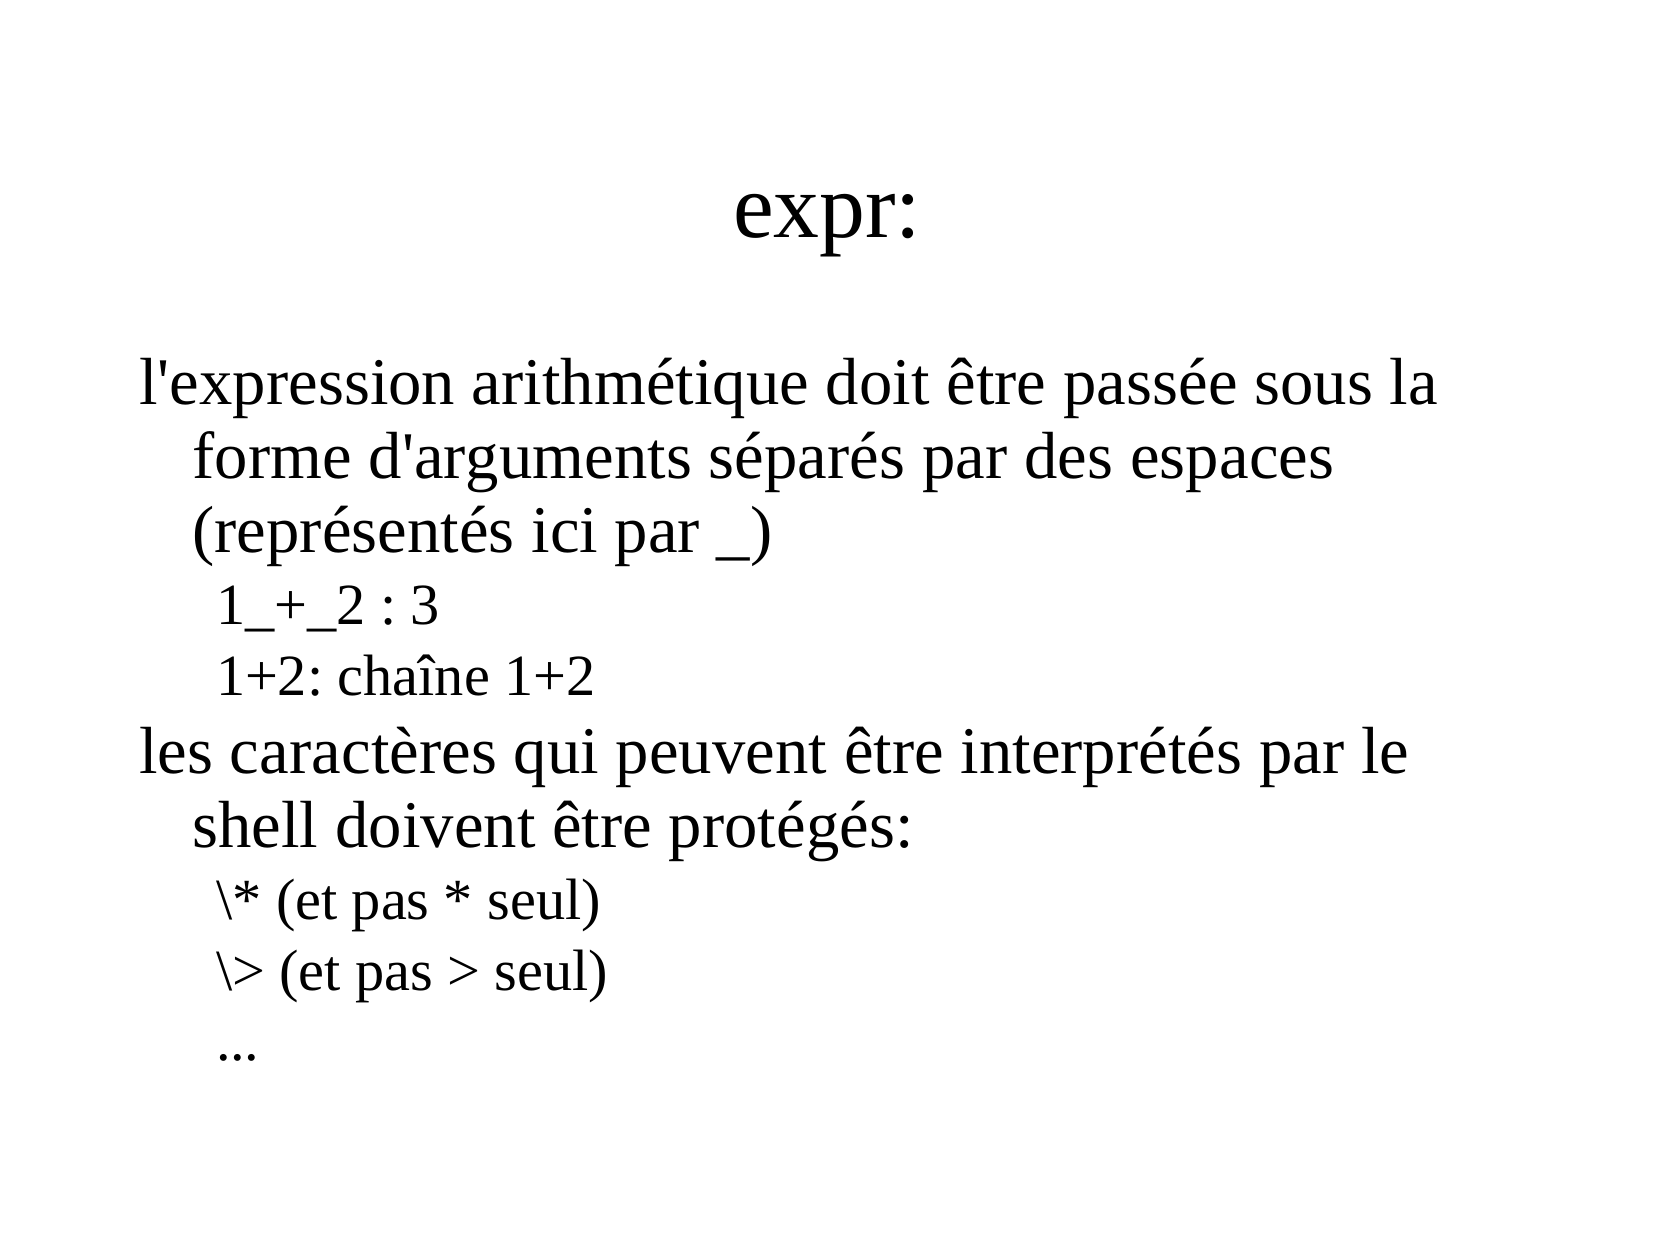

# expr:
l'expression arithmétique doit être passée sous la forme d'arguments séparés par des espaces (représentés ici par _)
1_+_2 : 3
1+2: chaîne 1+2
les caractères qui peuvent être interprétés par le shell doivent être protégés:
\* (et pas * seul)
\> (et pas > seul)
...